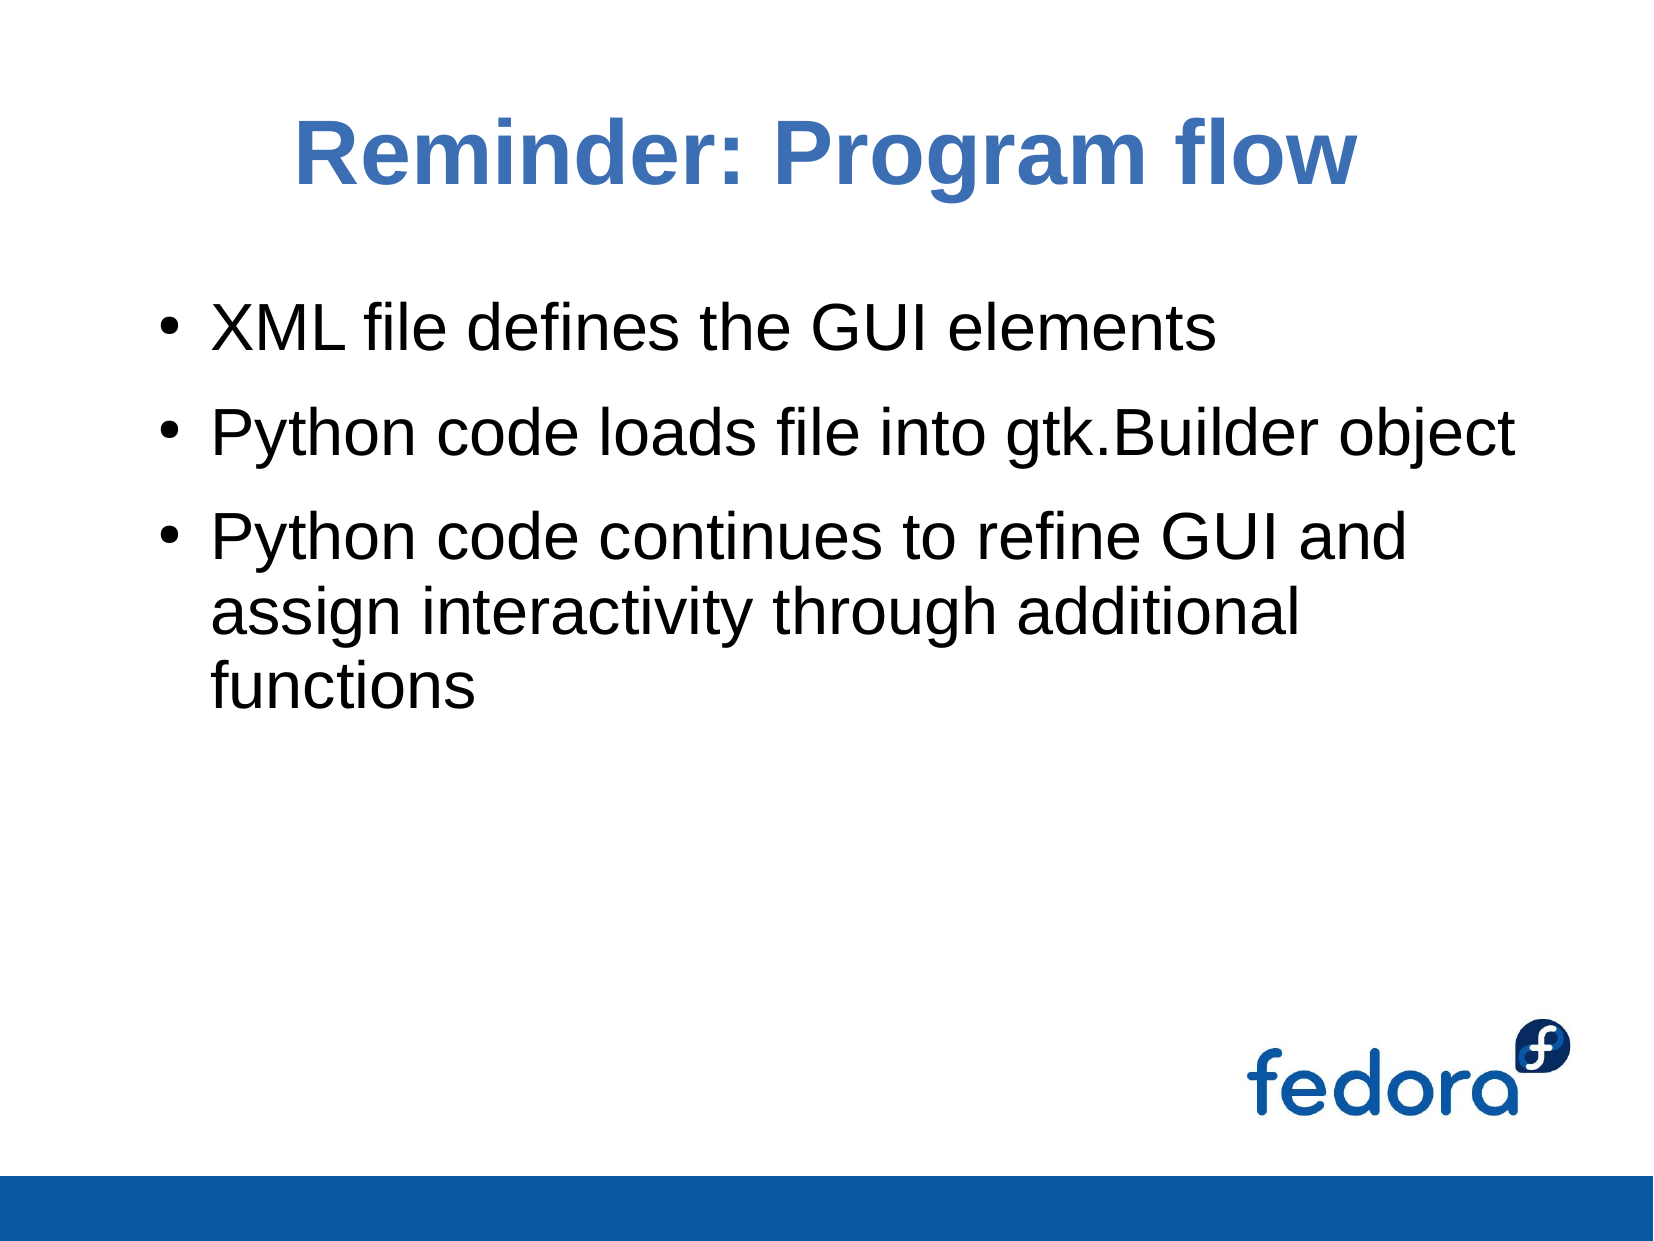

# Reminder: Program flow
XML file defines the GUI elements
Python code loads file into gtk.Builder object
Python code continues to refine GUI and assign interactivity through additional functions